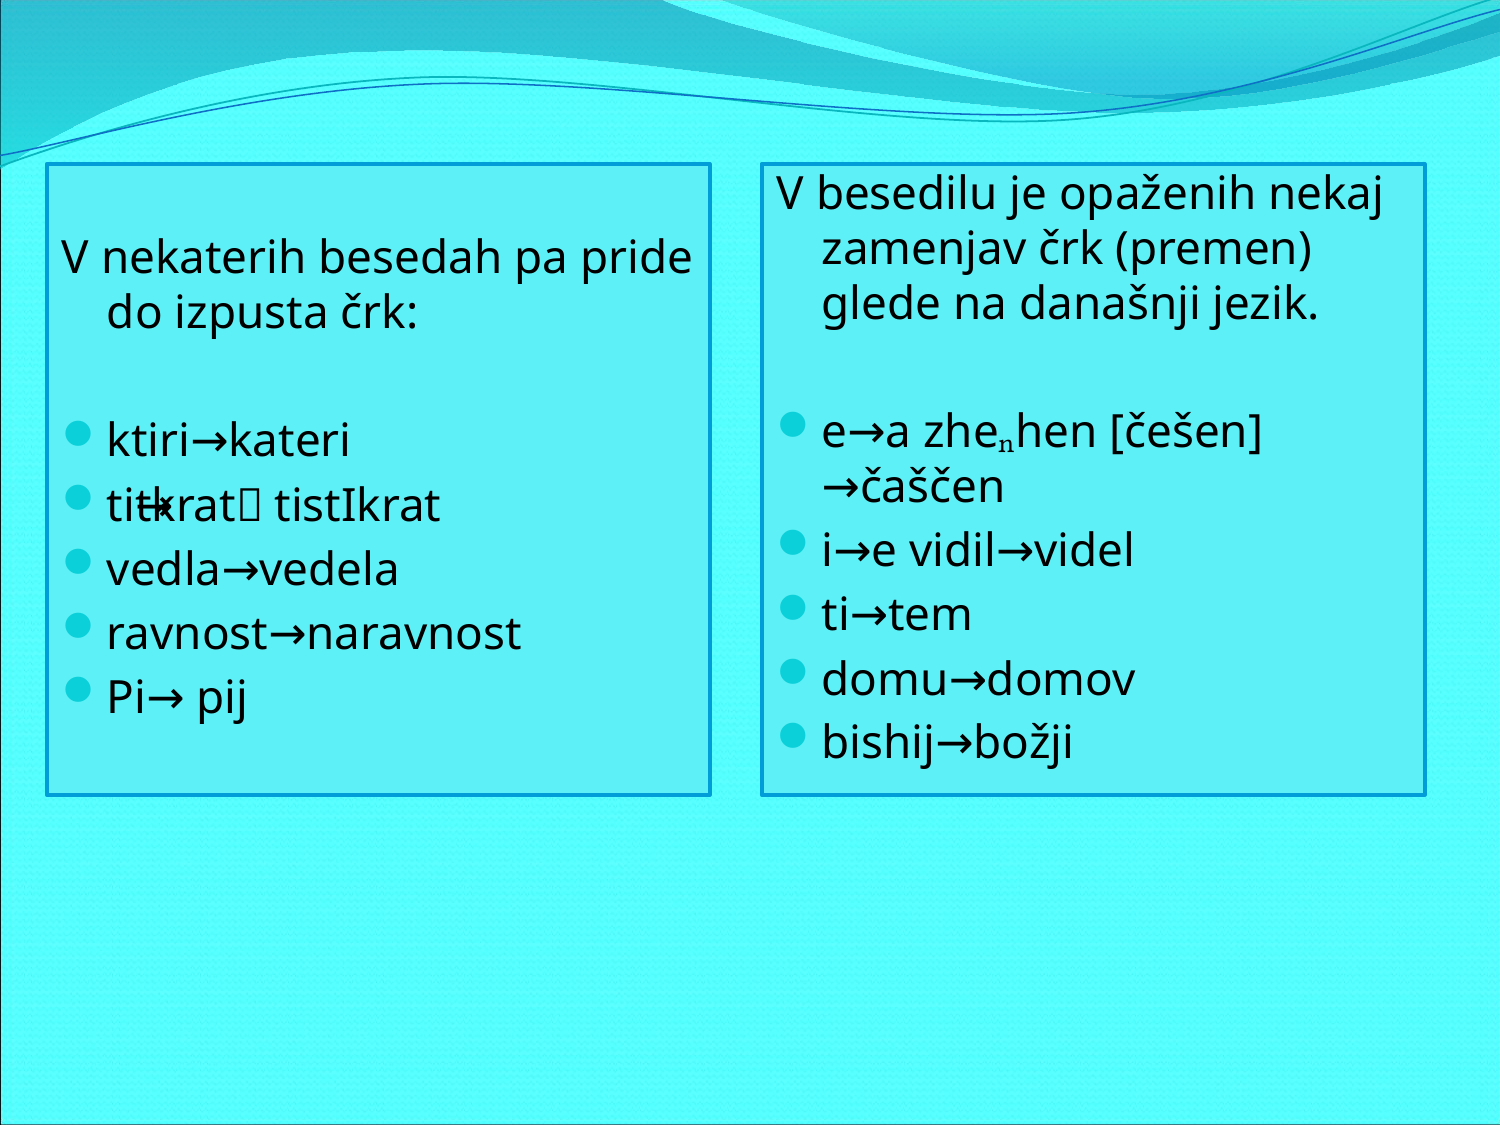

# V nekaterih besedah pa pride do izpusta črk:
ktiri→kateri
titkrat→tistIkrat
vedla→vedela
ravnost→naravnost
Pi→ pij
V besedilu je opaženih nekaj zamenjav črk (premen) glede na današnji jezik.
e→a zhehen [češen] →čaščen
i→e vidil→videl
ti→tem
domu→domov
bishij→božji